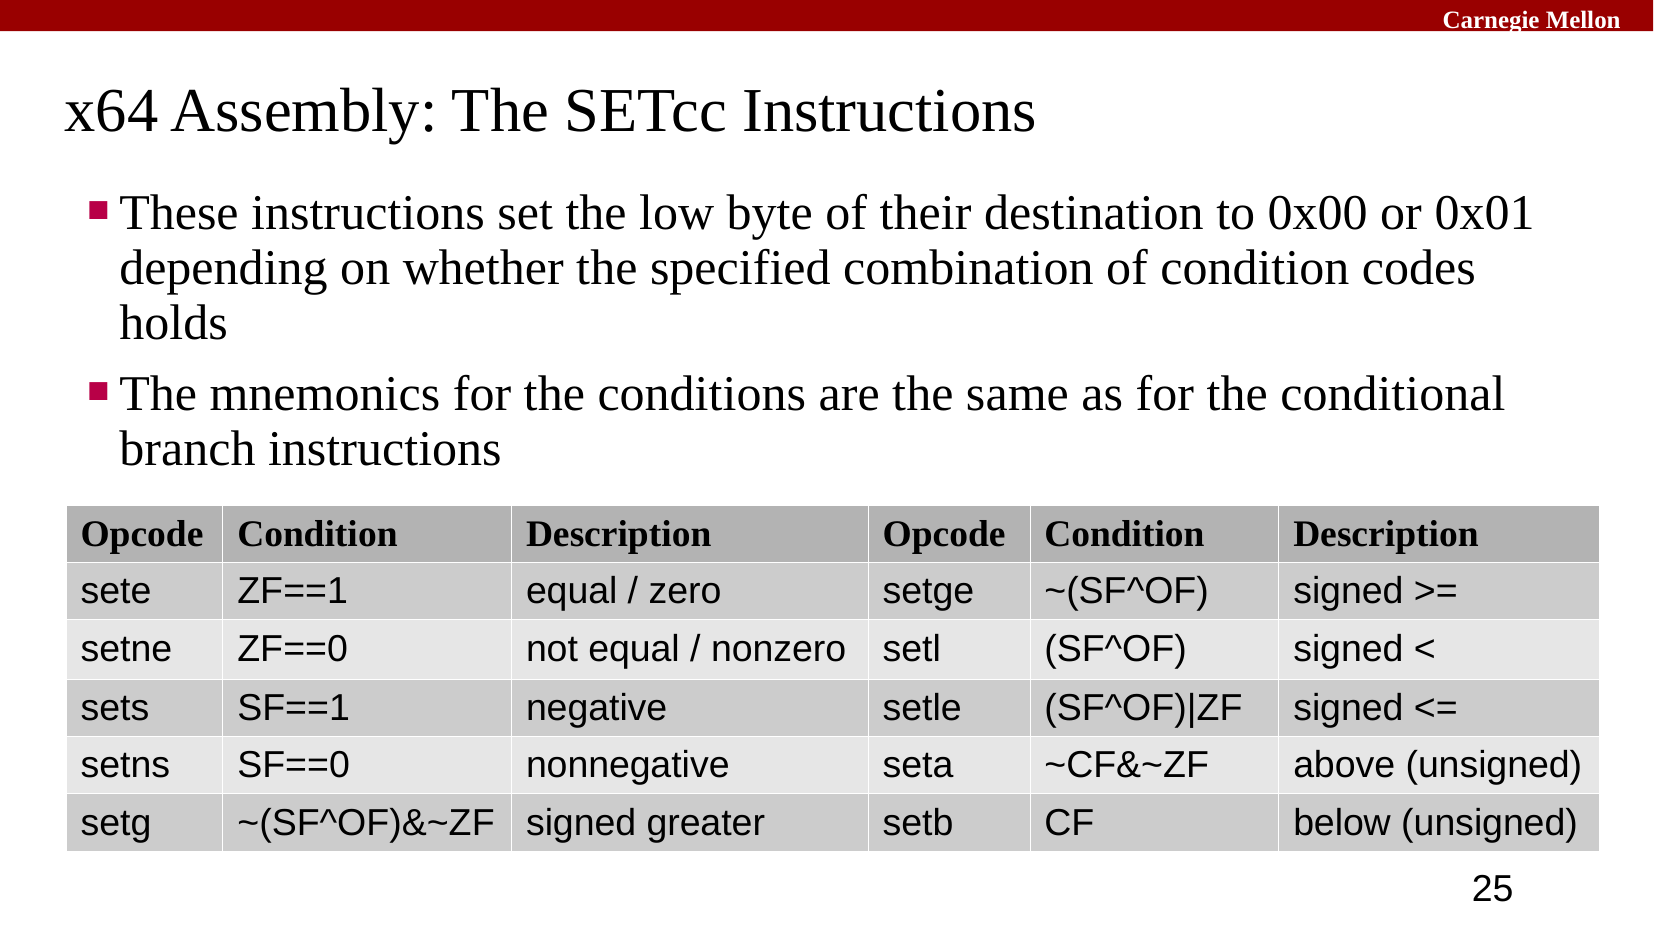

# x64 Assembly: The SETcc Instructions
These instructions set the low byte of their destination to 0x00 or 0x01 depending on whether the specified combination of condition codes holds
The mnemonics for the conditions are the same as for the conditional branch instructions
| Opcode | Condition | Description | Opcode | Condition | Description |
| --- | --- | --- | --- | --- | --- |
| sete | ZF==1 | equal / zero | setge | ~(SF^OF) | signed >= |
| setne | ZF==0 | not equal / nonzero | setl | (SF^OF) | signed < |
| sets | SF==1 | negative | setle | (SF^OF)|ZF | signed <= |
| setns | SF==0 | nonnegative | seta | ~CF&~ZF | above (unsigned) |
| setg | ~(SF^OF)&~ZF | signed greater | setb | CF | below (unsigned) |